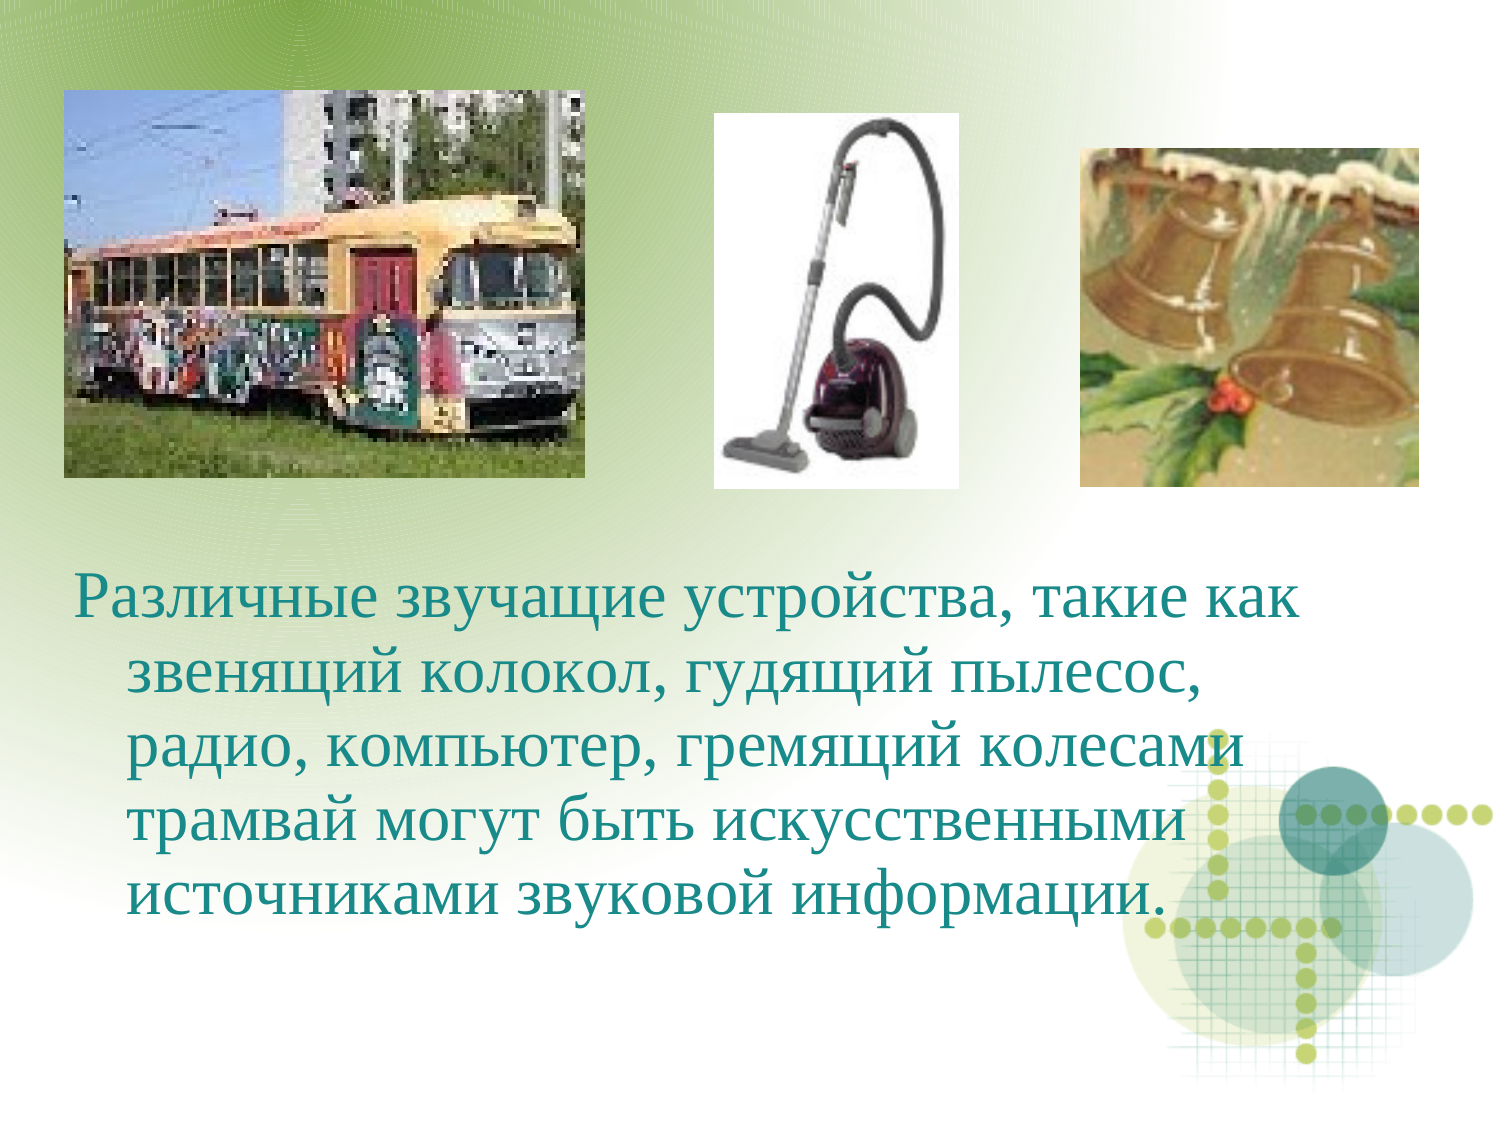

#
Различные звучащие устройства, такие как звенящий колокол, гудящий пылесос, радио, компьютер, гремящий колесами трамвай могут быть искусственными источниками звуковой информации.